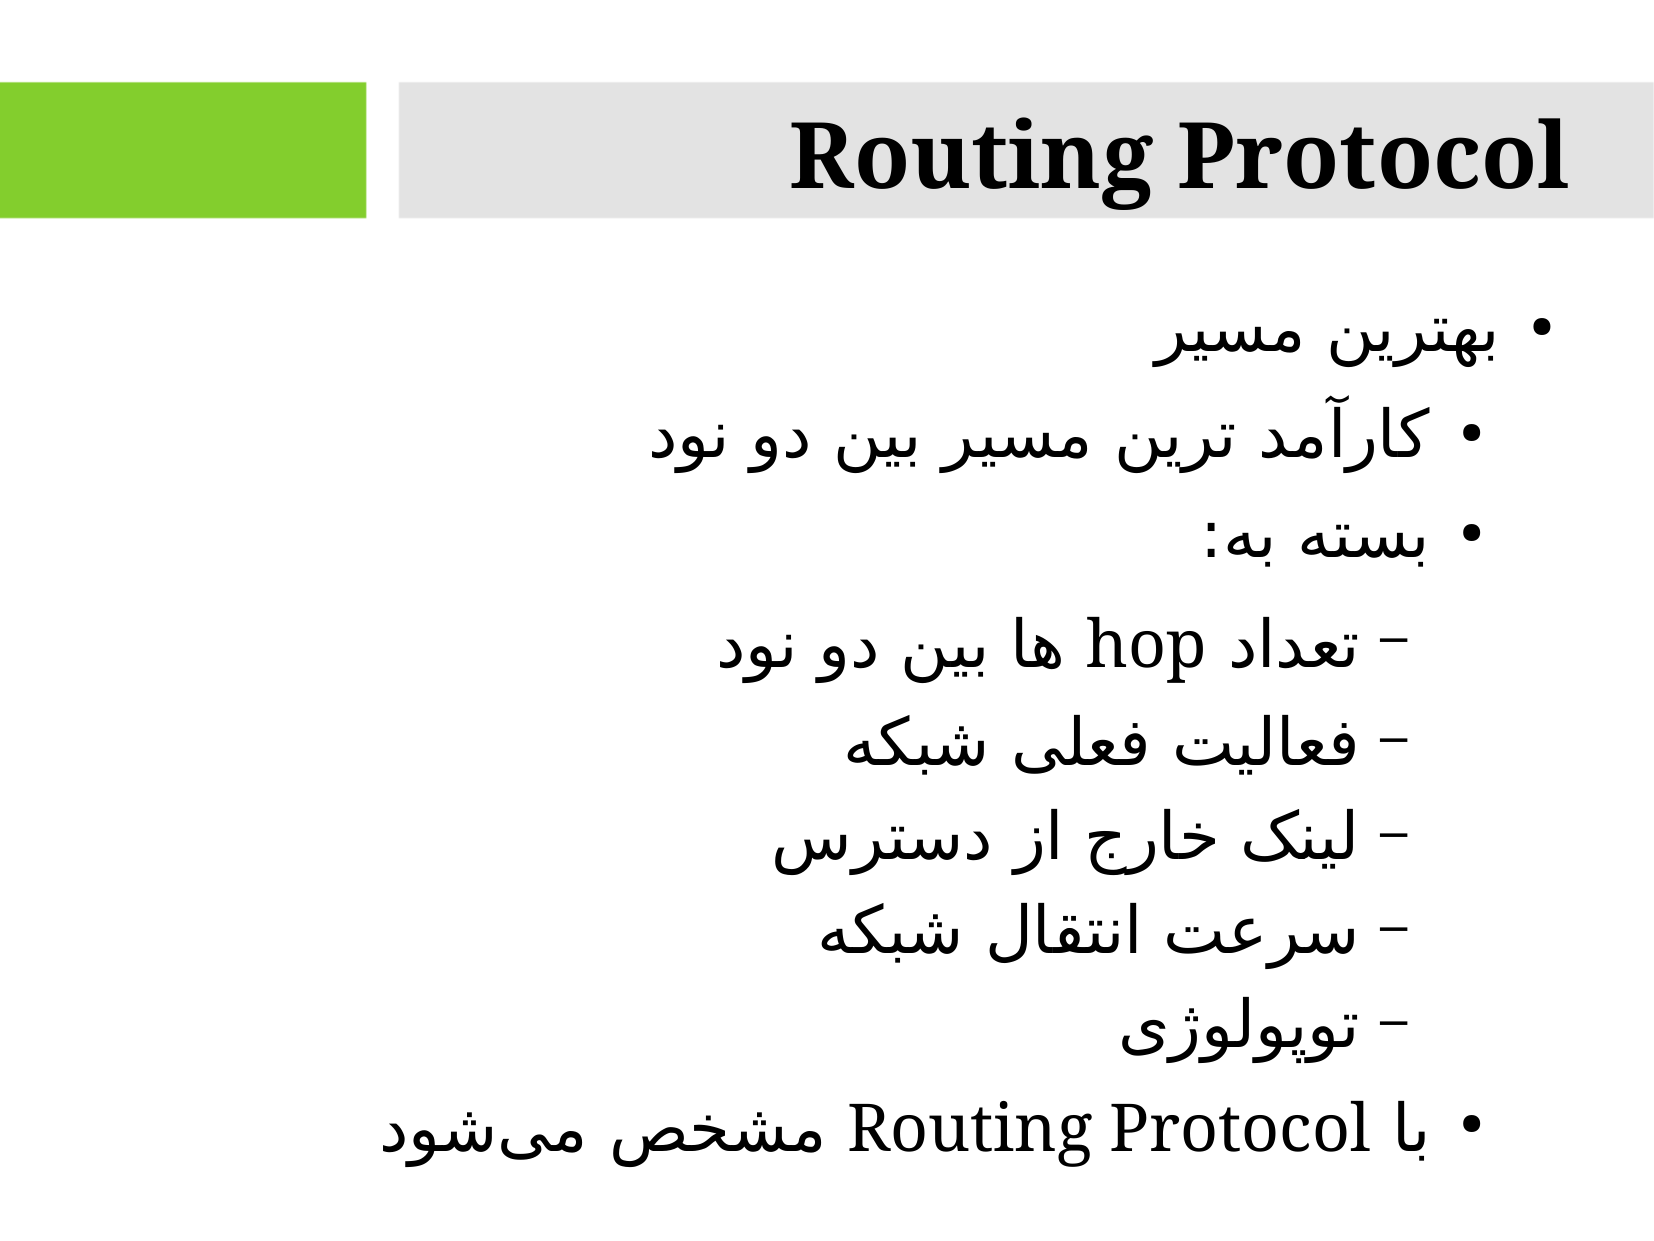

# Routing Protocol
بهترین مسیر
کارآمد ترین مسیر بین دو نود
بسته به:
تعداد hop ها بین دو نود
فعالیت فعلی شبکه
لینک خارج از دسترس
سرعت انتقال شبکه
توپولوژی
با Routing Protocol مشخص می‌شود